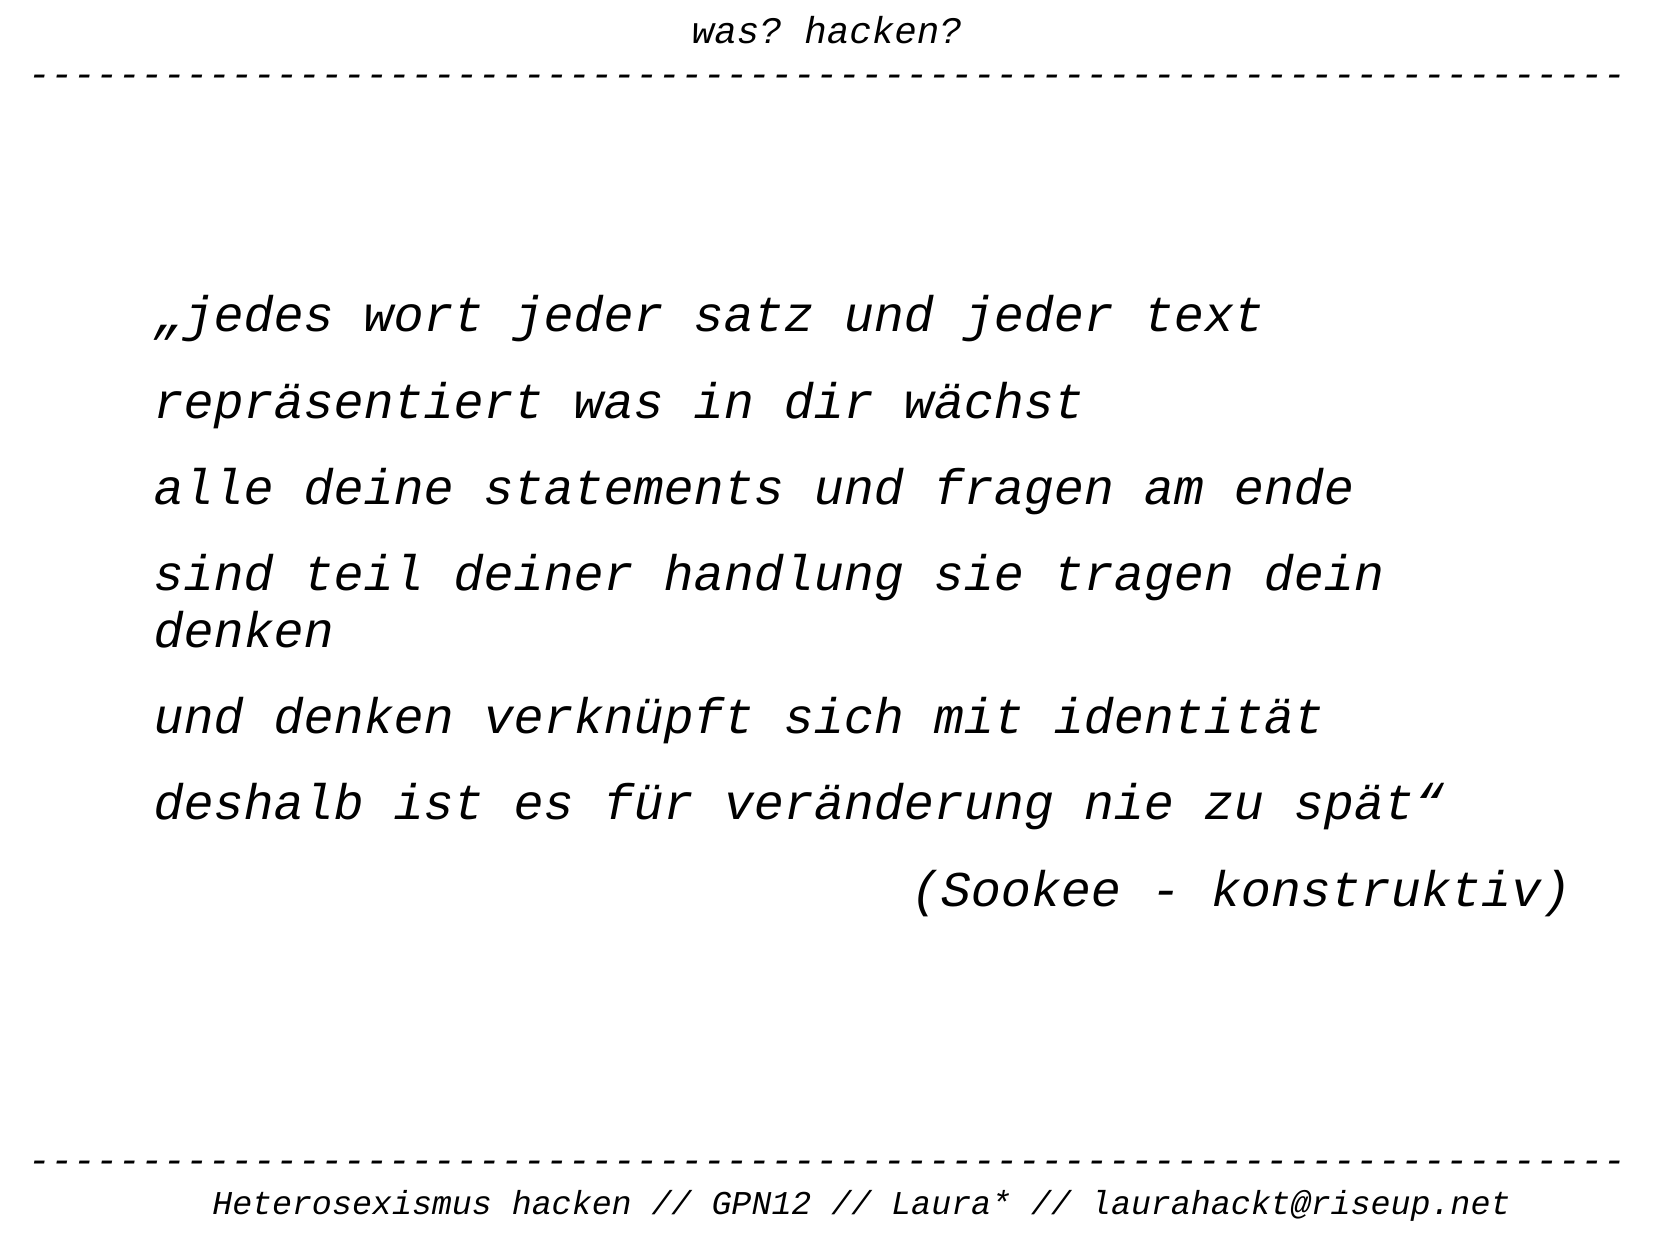

was? hacken?
-----------------------------------------------------------------------
#
„jedes wort jeder satz und jeder text
repräsentiert was in dir wächst
alle deine statements und fragen am ende
sind teil deiner handlung sie tragen dein denken
und denken verknüpft sich mit identität
deshalb ist es für veränderung nie zu spät“
(Sookee - konstruktiv)
-----------------------------------------------------------------------
Heterosexismus hacken // GPN12 // Laura* // laurahackt@riseup.net